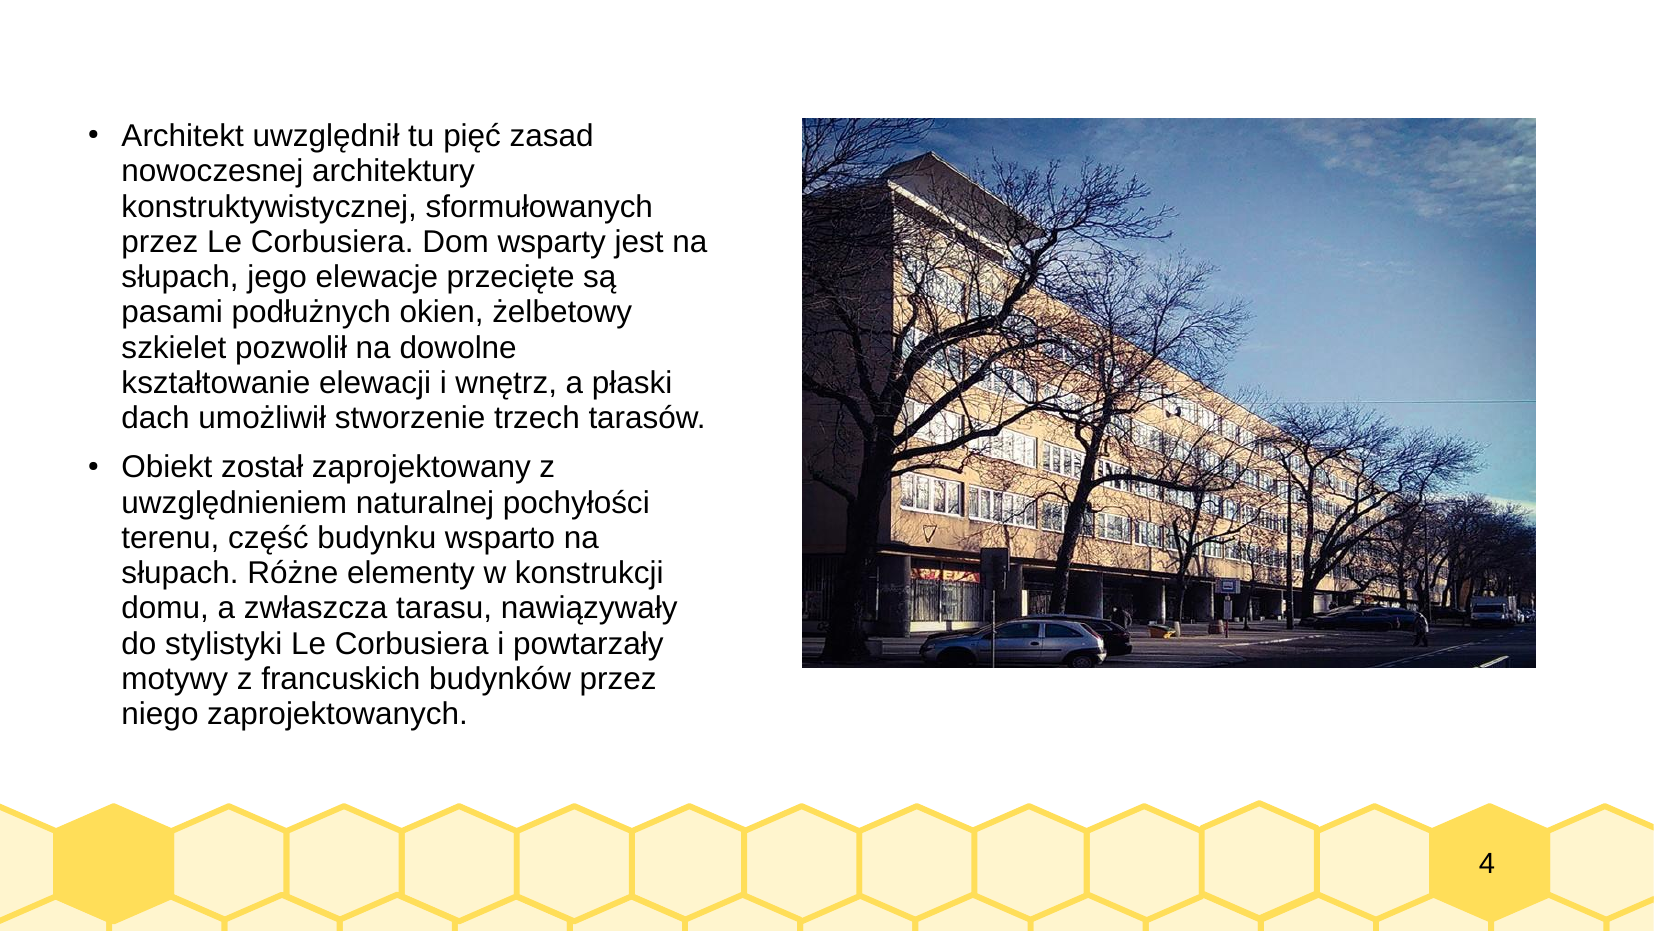

# Architekt uwzględnił tu pięć zasad nowoczesnej architektury konstruktywistycznej, sformułowanych przez Le Corbusiera. Dom wsparty jest na słupach, jego elewacje przecięte są pasami podłużnych okien, żelbetowy szkielet pozwolił na dowolne kształtowanie elewacji i wnętrz, a płaski dach umożliwił stworzenie trzech tarasów.
Obiekt został zaprojektowany z uwzględnieniem naturalnej pochyłości terenu, część budynku wsparto na słupach. Różne elementy w konstrukcji domu, a zwłaszcza tarasu, nawiązywały do stylistyki Le Corbusiera i powtarzały motywy z francuskich budynków przez niego zaprojektowanych.